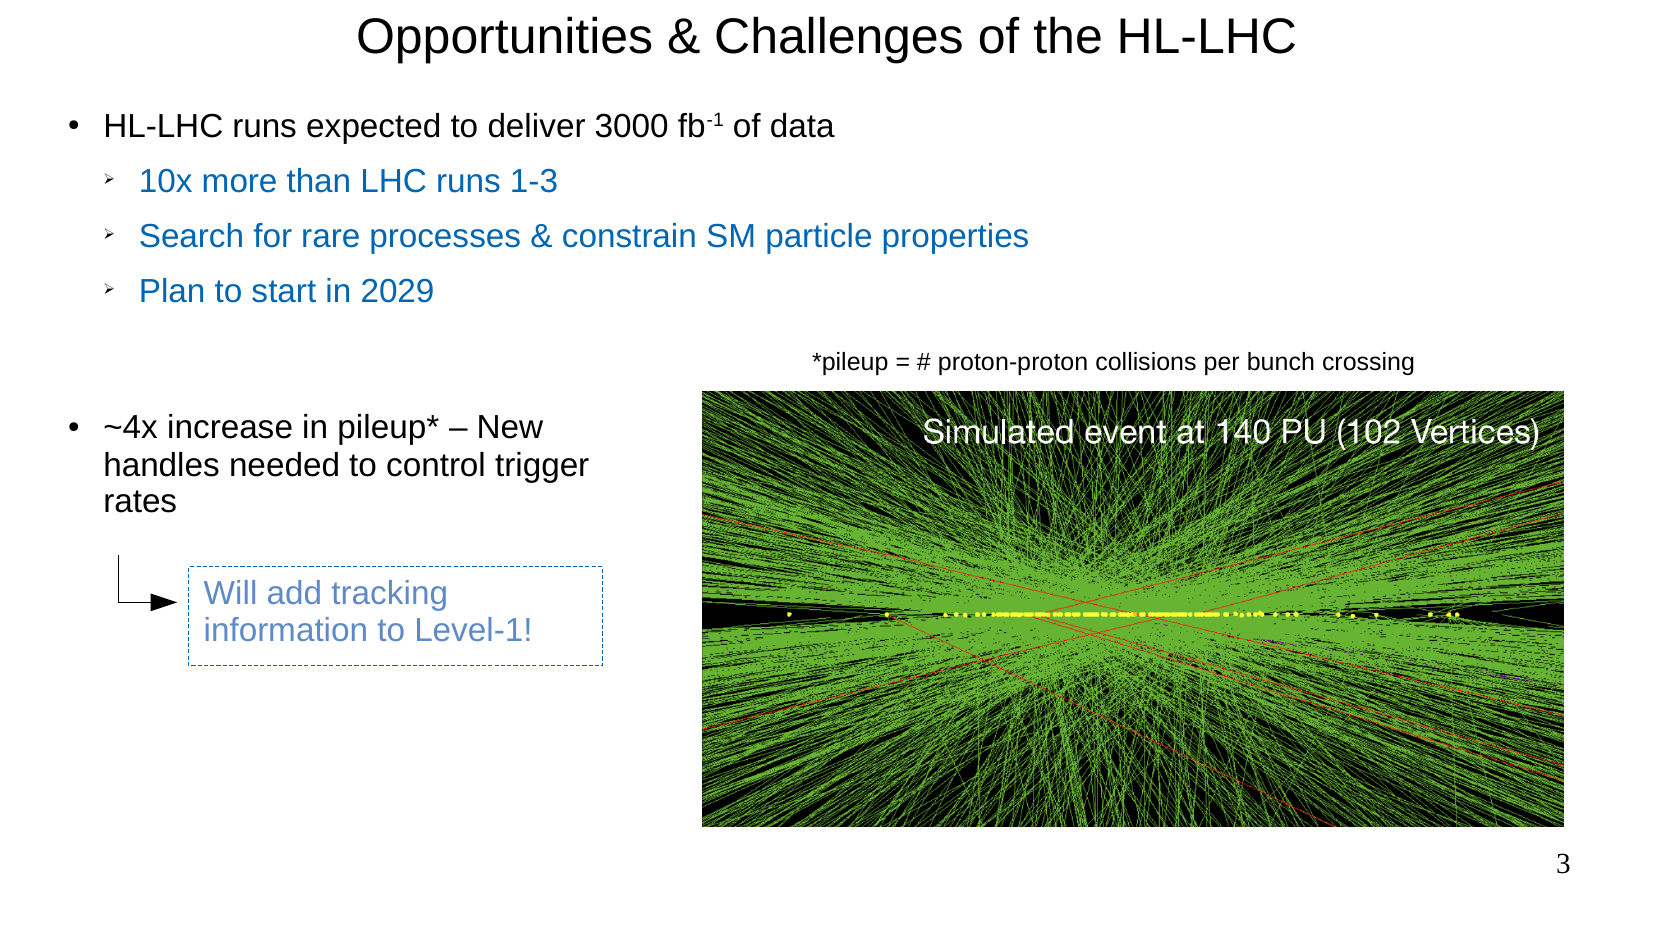

# Opportunities & Challenges of the HL-LHC
HL-LHC runs expected to deliver 3000 fb-1 of data
10x more than LHC runs 1-3
Search for rare processes & constrain SM particle properties
Plan to start in 2029
*pileup = # proton-proton collisions per bunch crossing
~4x increase in pileup* ‒ New handles needed to control trigger rates
Will add tracking information to Level-1!
3